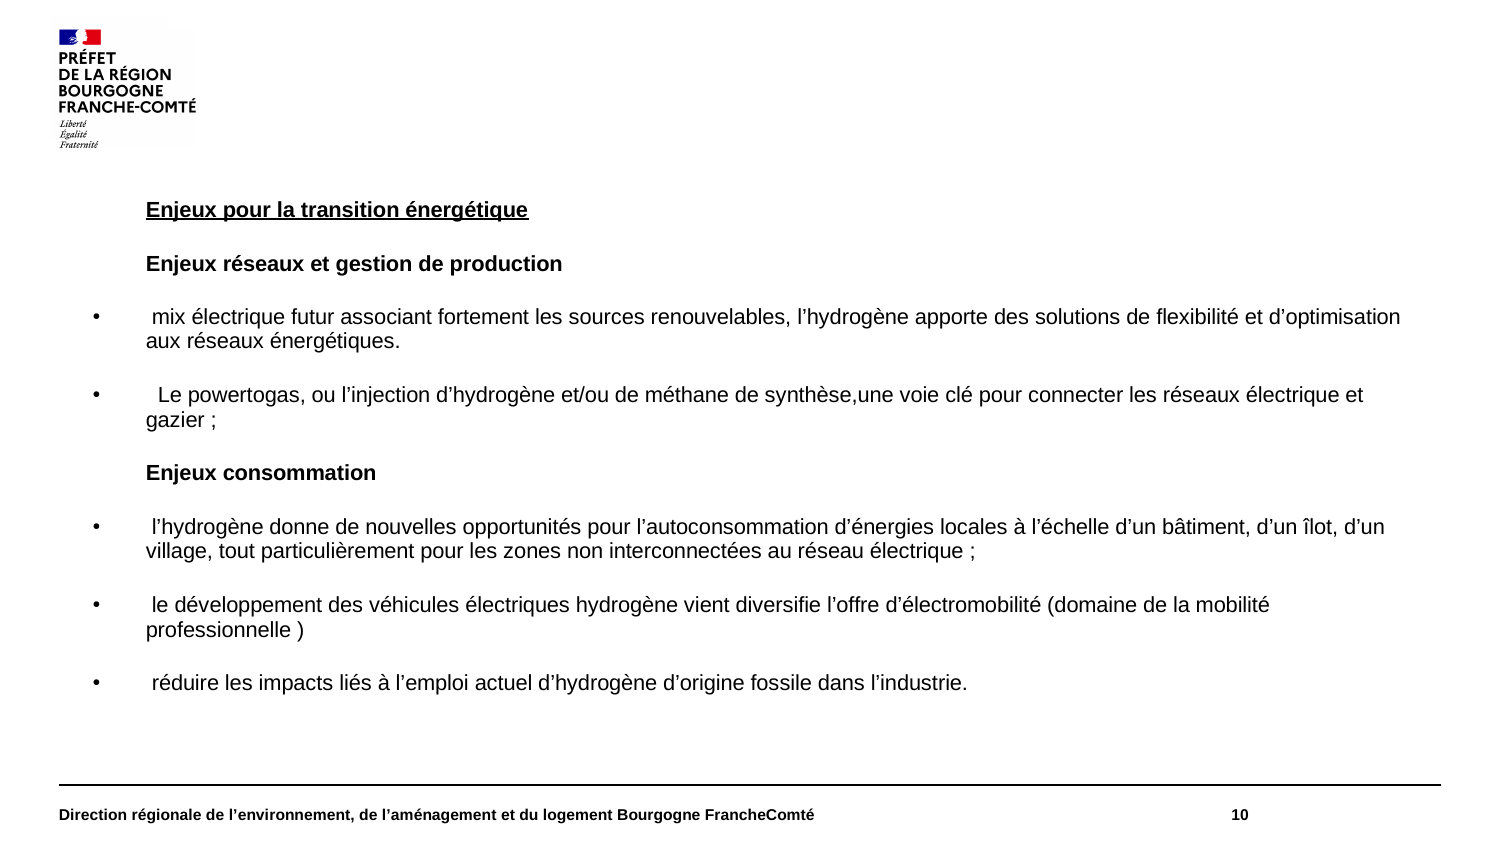

#
Enjeux pour la transition énergétique
Enjeux réseaux et gestion de production
 mix électrique futur associant fortement les sources renouvelables, l’hydrogène apporte des solutions de flexibilité et d’optimisation aux réseaux énergétiques.
 Le powertogas, ou l’injection d’hydrogène et/ou de méthane de synthèse,une voie clé pour connecter les réseaux électrique et gazier ;
Enjeux consommation
 l’hydrogène donne de nouvelles opportunités pour l’autoconsommation d’énergies locales à l’échelle d’un bâtiment, d’un îlot, d’un village, tout particulièrement pour les zones non interconnectées au réseau électrique ;
 le développement des véhicules électriques hydrogène vient diversifie l’offre d’électromobilité (domaine de la mobilité professionnelle )
 réduire les impacts liés à l’emploi actuel d’hydrogène d’origine fossile dans l’industrie.
Direction régionale de l’environnement, de l’aménagement et du logement Auvergne-Rhône-Alpes
10